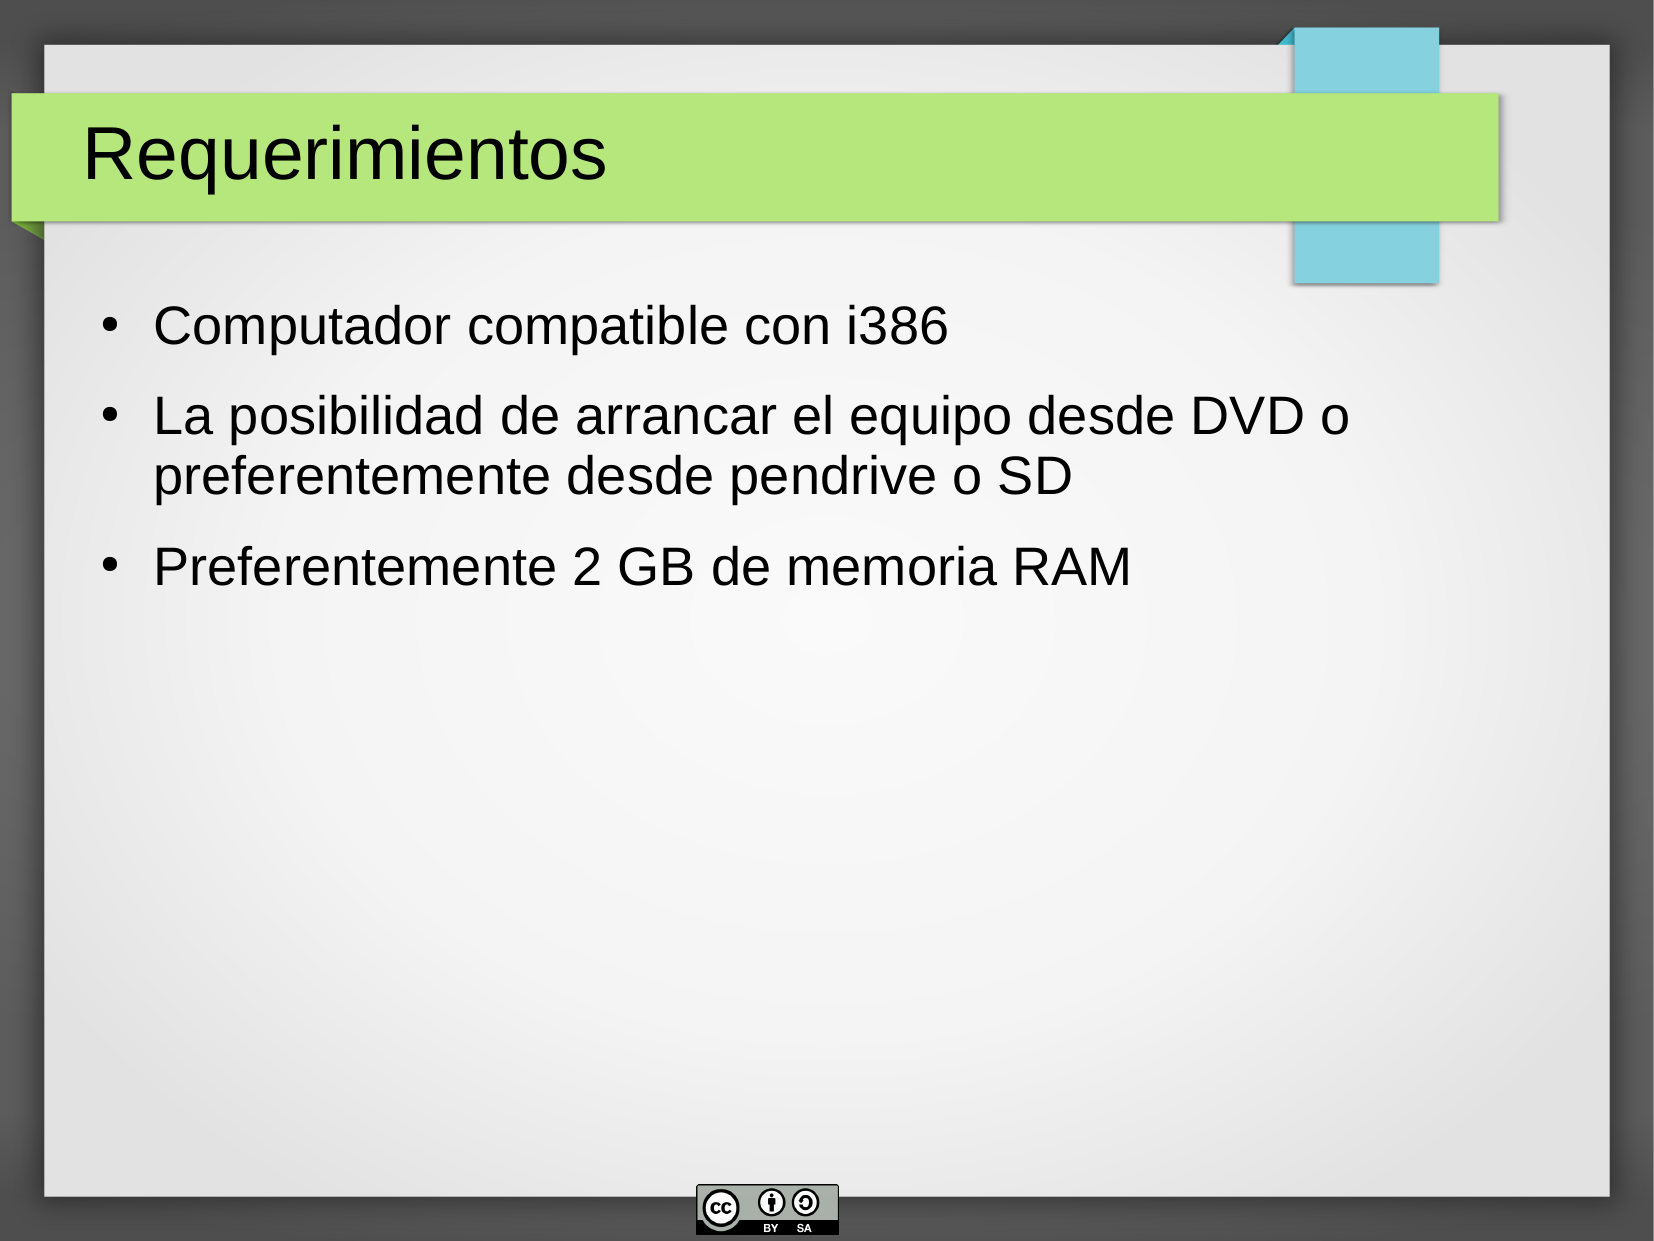

# Requerimientos
Computador compatible con i386
La posibilidad de arrancar el equipo desde DVD o preferentemente desde pendrive o SD
Preferentemente 2 GB de memoria RAM